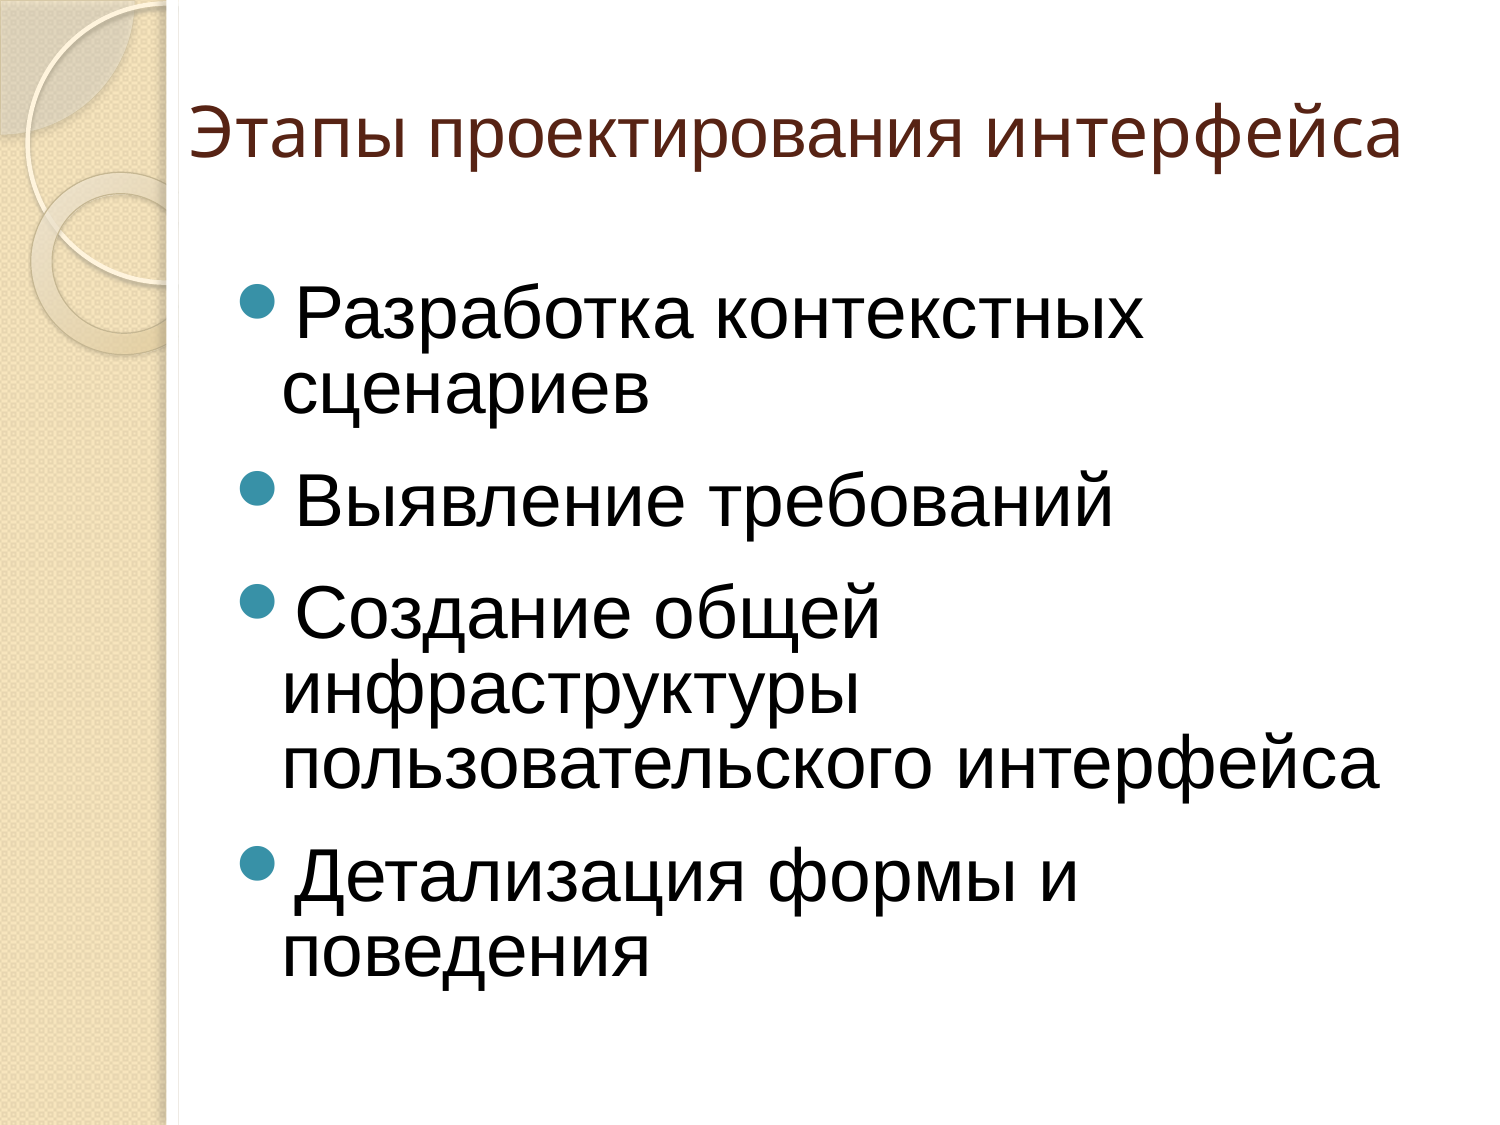

Этапы проектирования интерфейса
# Разработка контекстных сценариев
Выявление требований
Создание общей инфраструктуры пользовательского интерфейса
Детализация формы и поведения